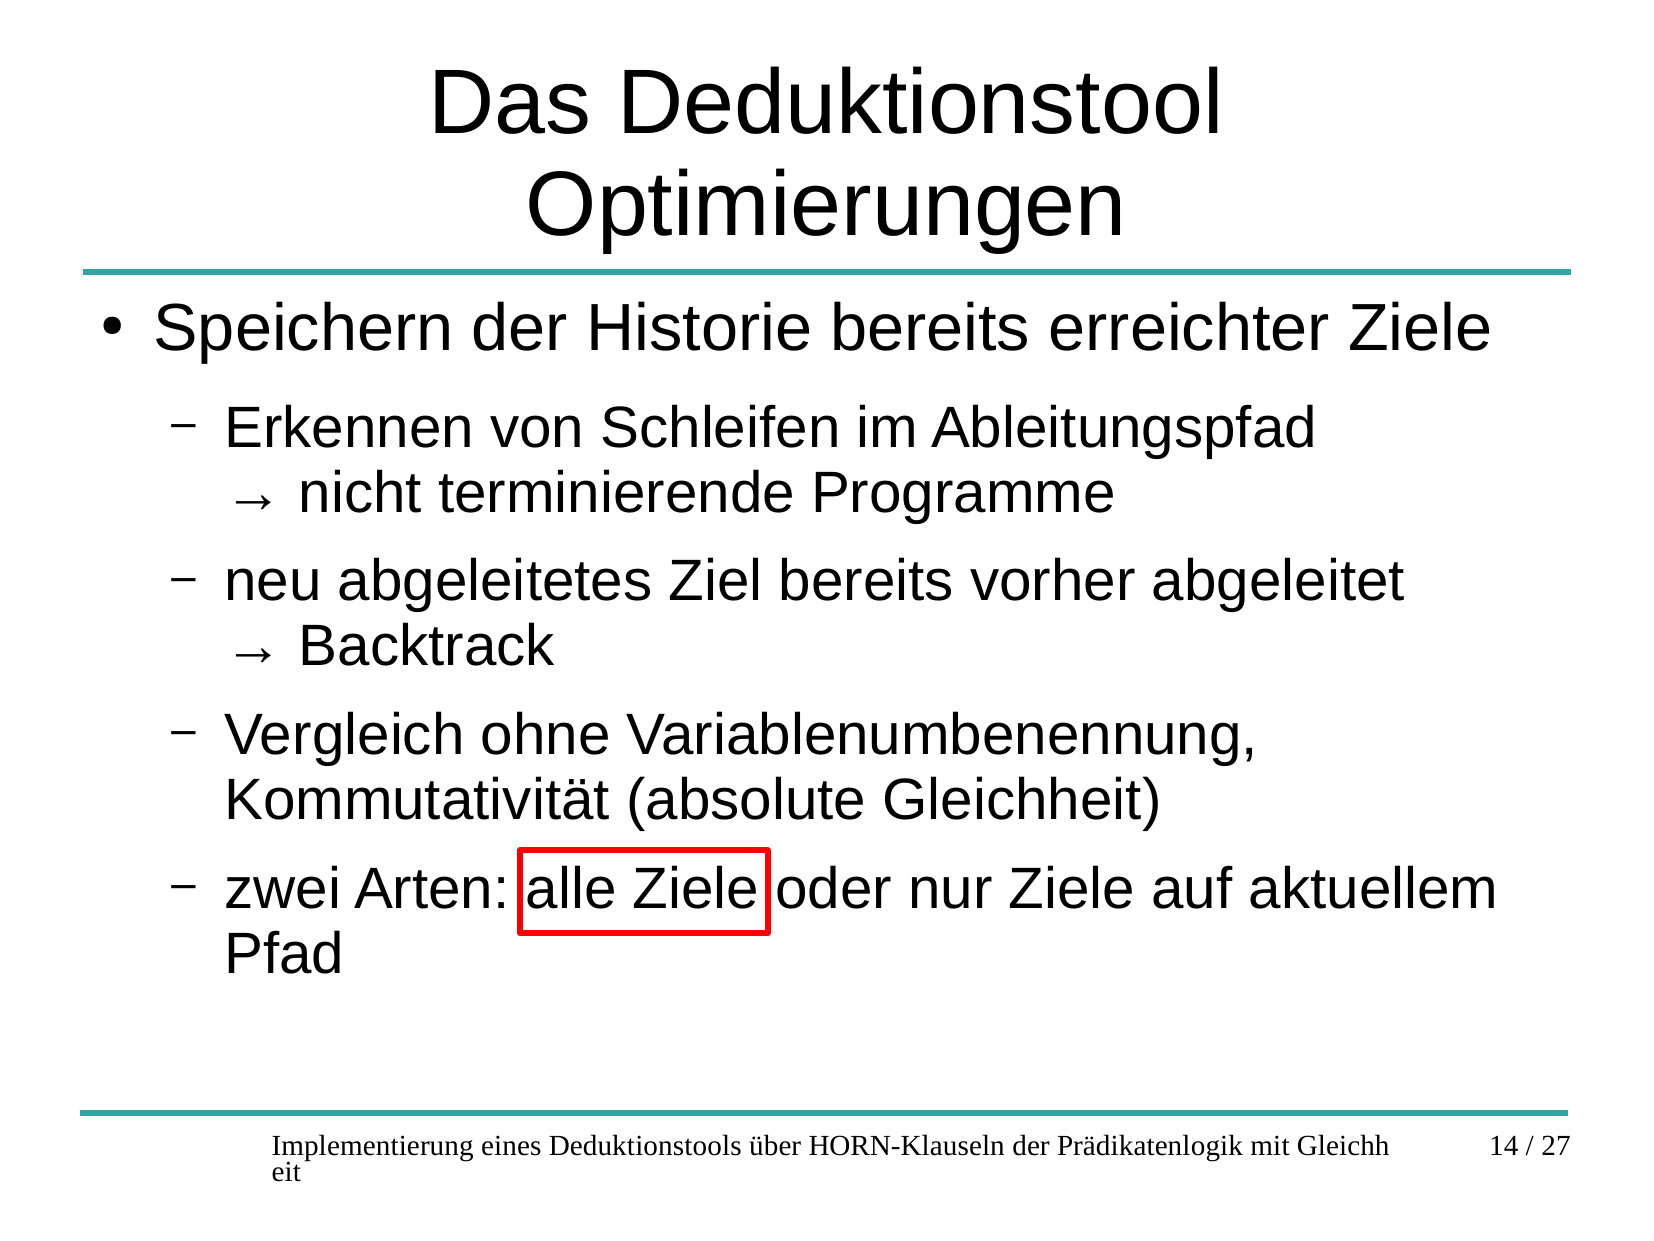

# Das Deduktionstool Optimierungen
Speichern der Historie bereits erreichter Ziele
Erkennen von Schleifen im Ableitungspfad
→ nicht terminierende Programme
neu abgeleitetes Ziel bereits vorher abgeleitet
→ Backtrack
Vergleich ohne Variablenumbenennung, Kommutativität (absolute Gleichheit)
zwei Arten: alle Ziele oder nur Ziele auf aktuellem Pfad
Implementierung eines Deduktionstools über HORN-Klauseln der Prädikatenlogik mit Gleichheit
14